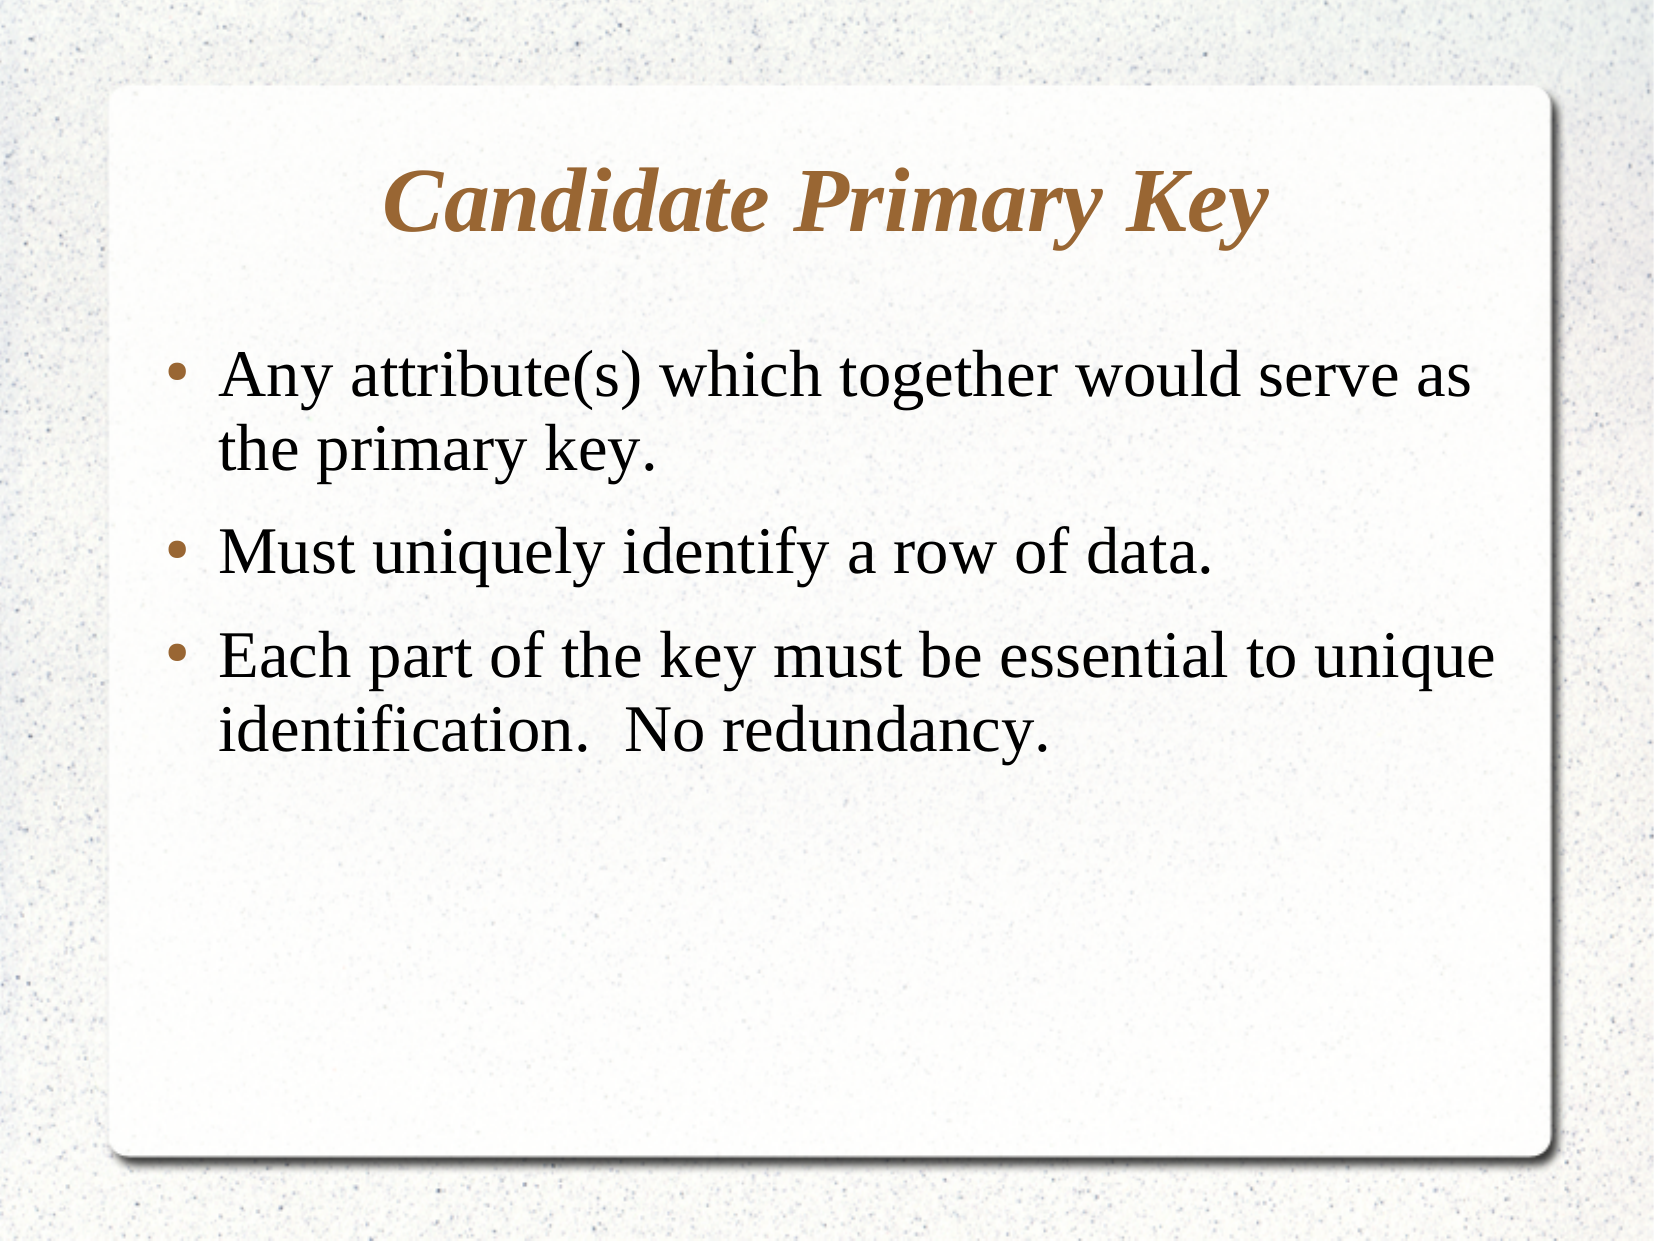

# Candidate Primary Key
Any attribute(s) which together would serve as the primary key.
Must uniquely identify a row of data.
Each part of the key must be essential to unique identification. No redundancy.